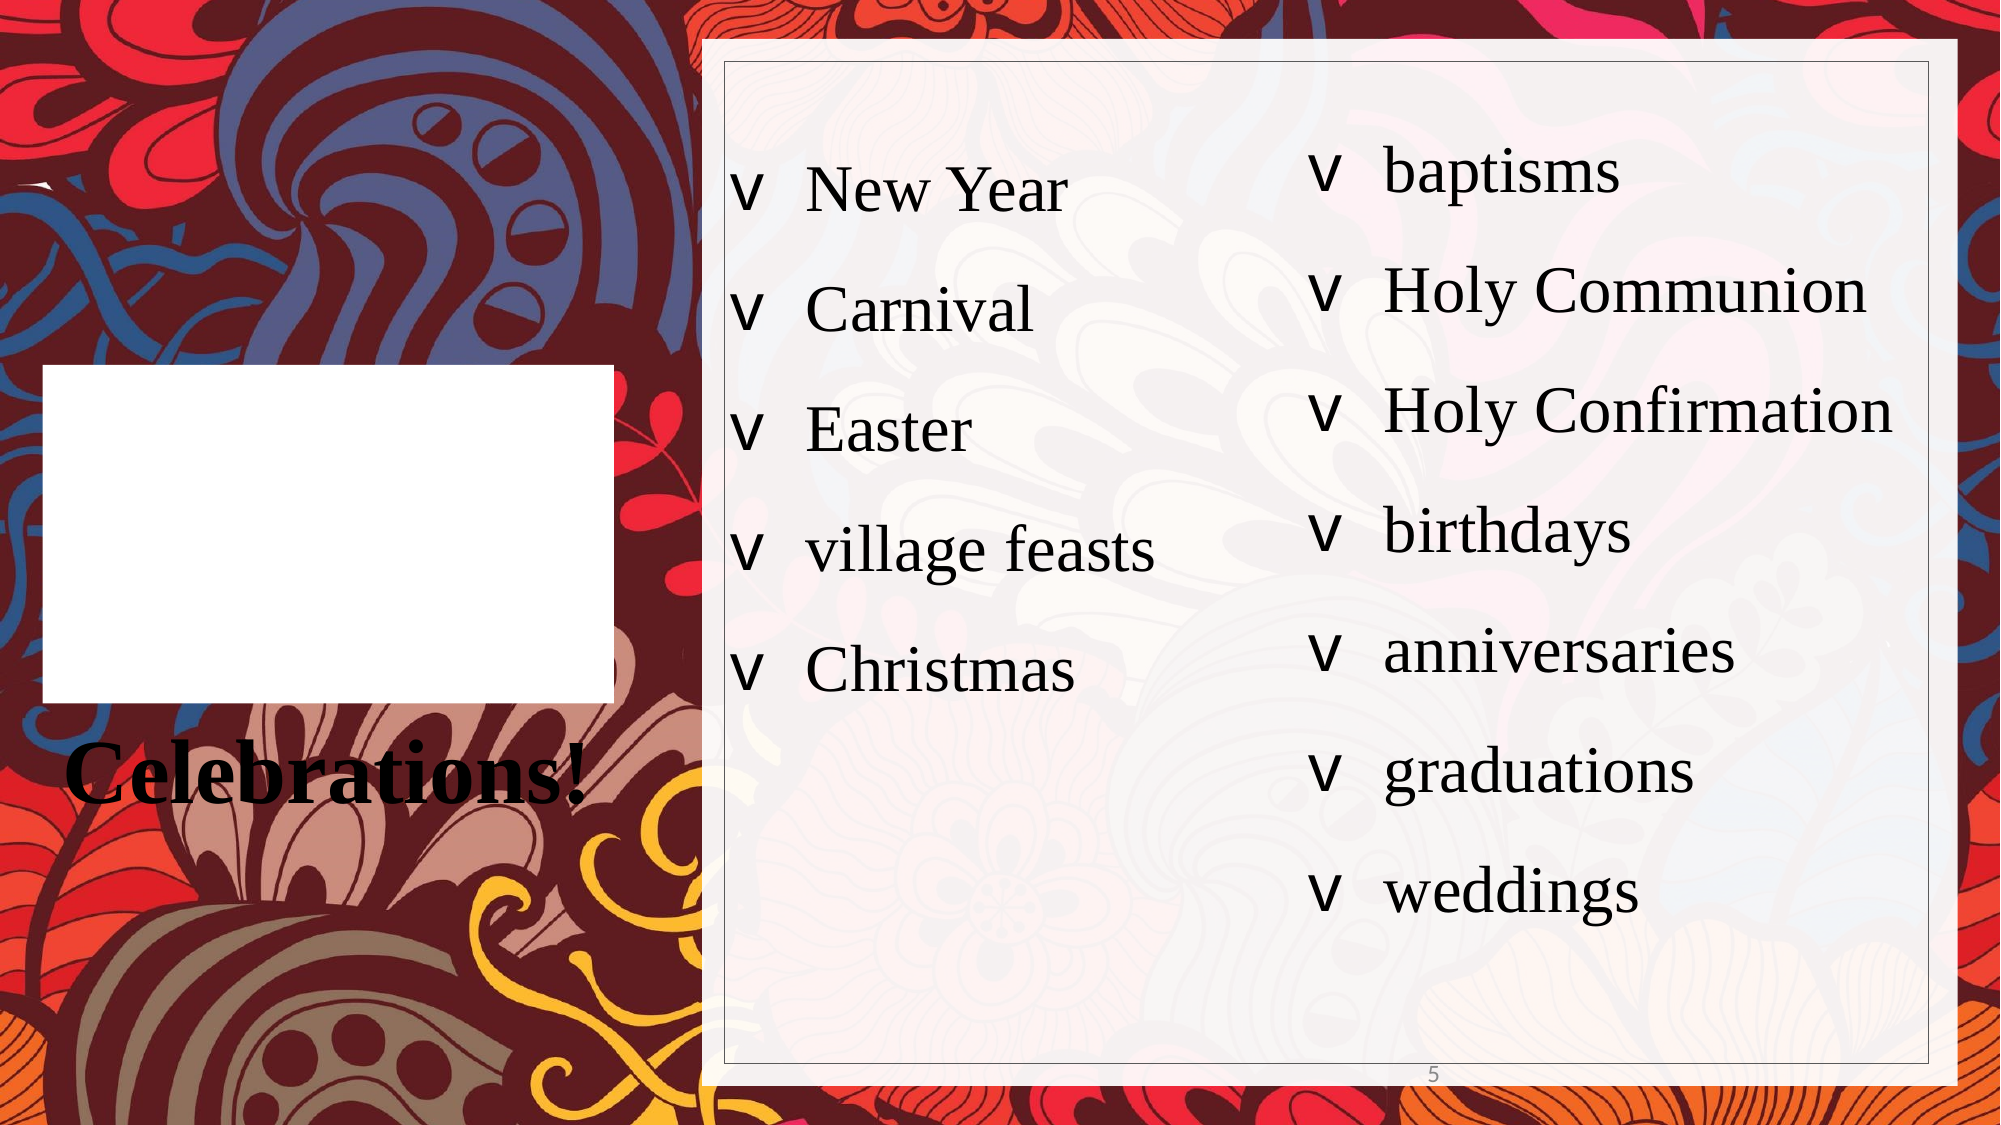

baptisms
Holy Communion
Holy Confirmation
birthdays
anniversaries
graduations
weddings
New Year
Carnival
Easter
village feasts
Christmas
Celebrations!
#